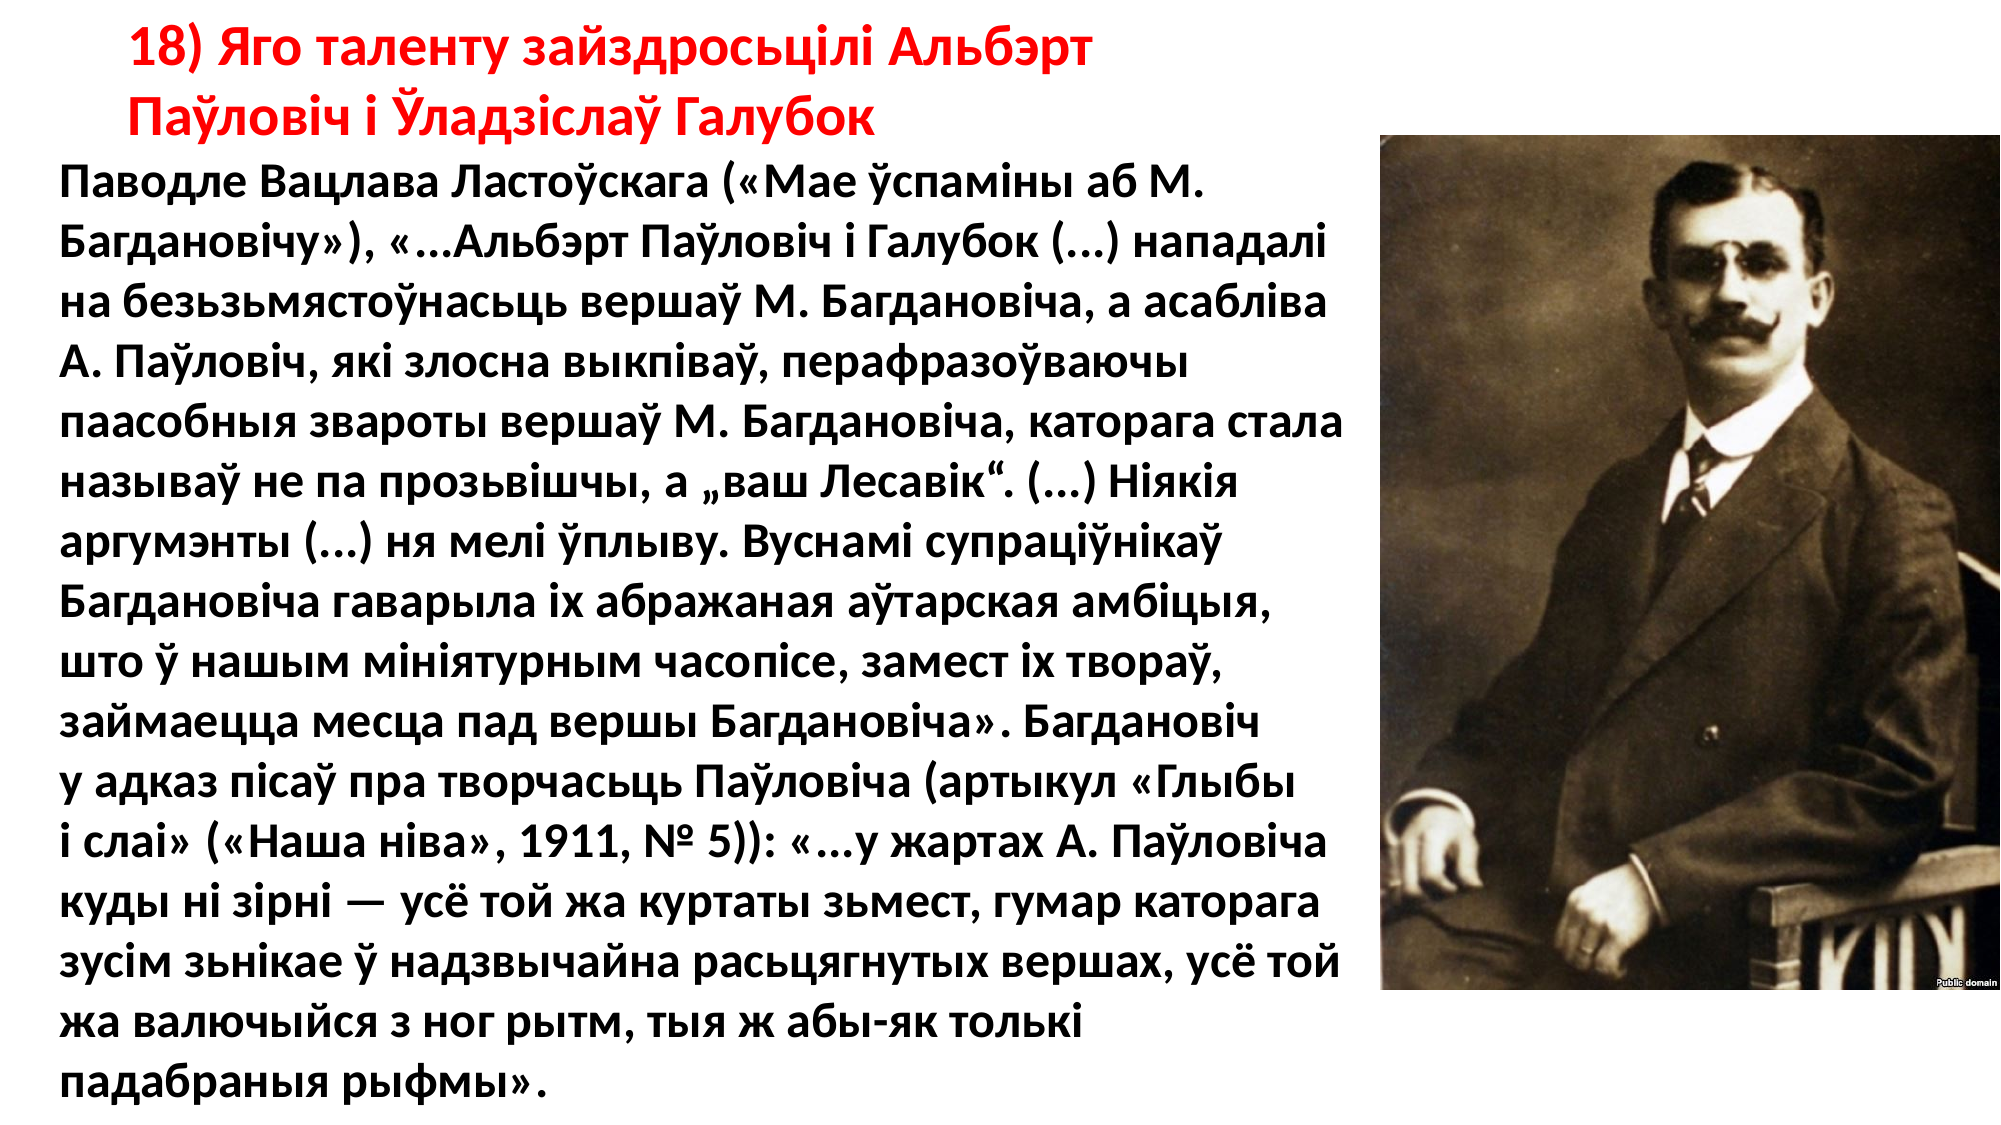

18) Яго таленту зайздросьцілі Альбэрт Паўловіч і Ўладзіслаў Галубок
Паводле Вацлава Ластоўскага («Мае ўспаміны аб М. Багдановічу»), «...Альбэрт Паўловіч і Галубок (...) нападалі на безьзьмястоўнасьць вершаў М. Багдановіча, а асабліва А. Паўловіч, які злосна выкпіваў, перафразоўваючы паасобныя звароты вершаў М. Багдановіча, каторага стала называў не па прозьвішчы, а „ваш Лесавік“. (...) Ніякія аргумэнты (...) ня мелі ўплыву. Вуснамі супраціўнікаў Багдановіча гаварыла іх абражаная аўтарская амбіцыя, што ў нашым мініятурным часопісе, замест іх твораў, займаецца месца пад вершы Багдановіча». Багдановіч
у адказ пісаў пра творчасьць Паўловіча (артыкул «Глыбы
і слаі» («Наша ніва», 1911, № 5)): «...у жартах А. Паўловіча куды ні зірні — усё той жа куртаты зьмест, гумар каторага зусім зьнікае ў надзвычайна расьцягнутых вершах, усё той жа валючыйся з ног рытм, тыя ж абы-як толькі падабраныя рыфмы».